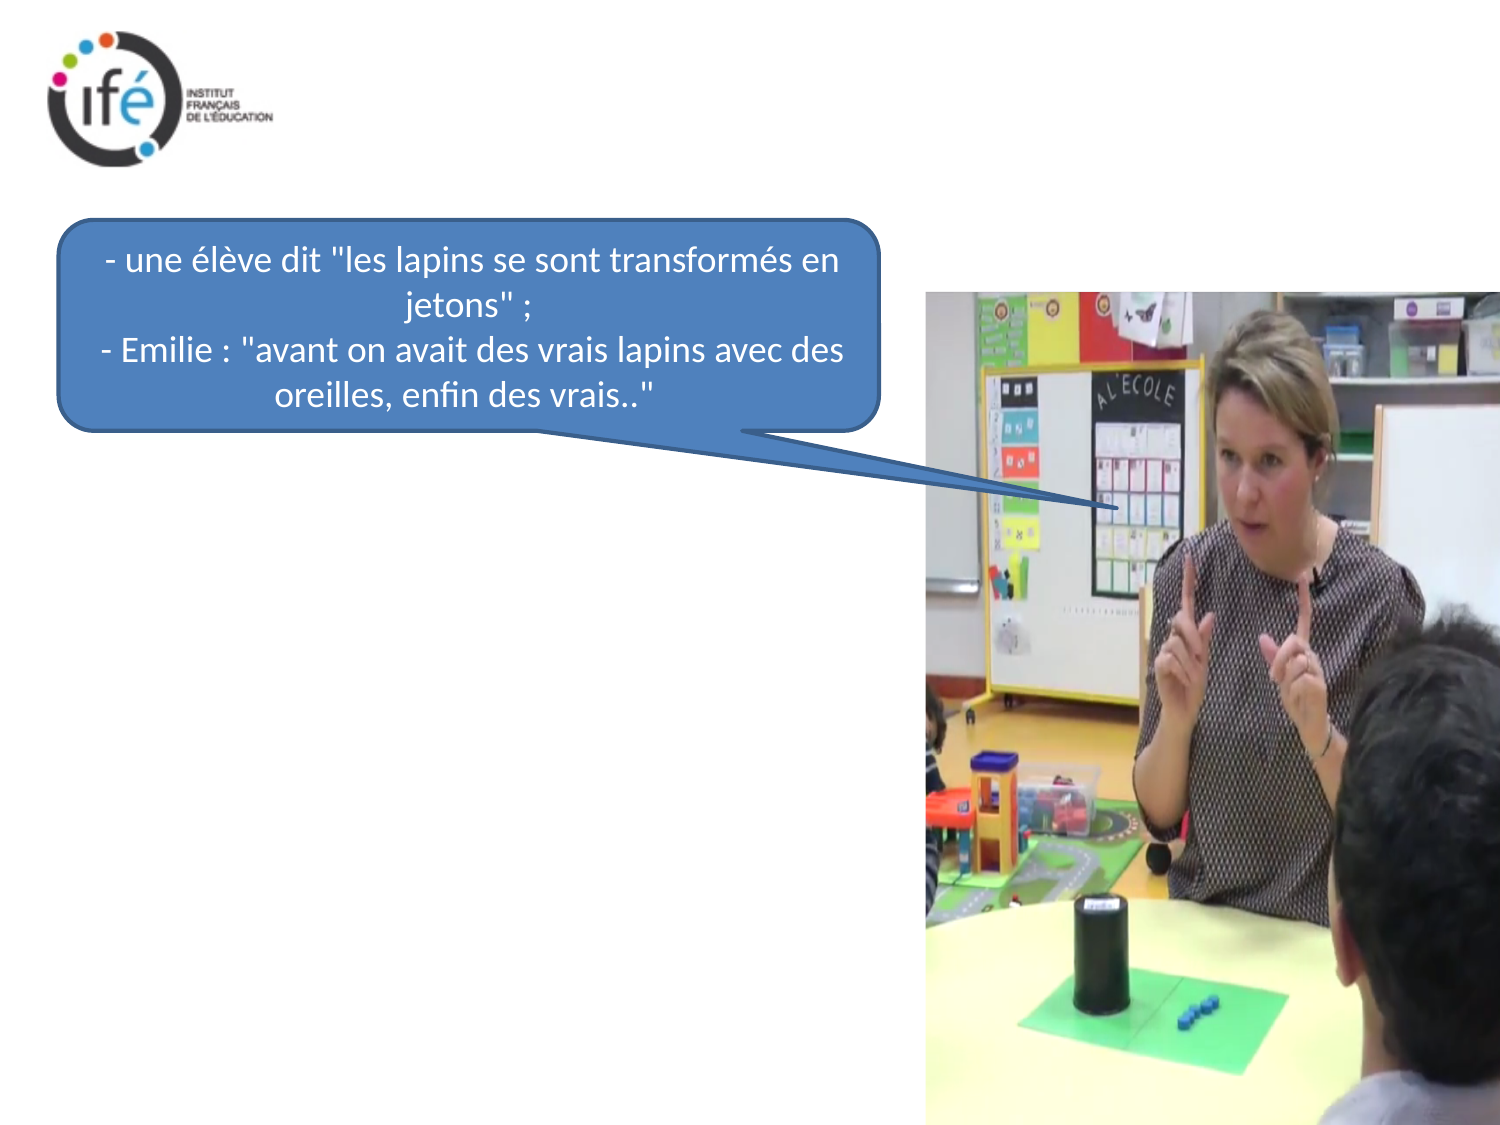

#
 - une élève dit "les lapins se sont transformés en jetons" ;
 - Emilie : "avant on avait des vrais lapins avec des oreilles, enfin des vrais.."